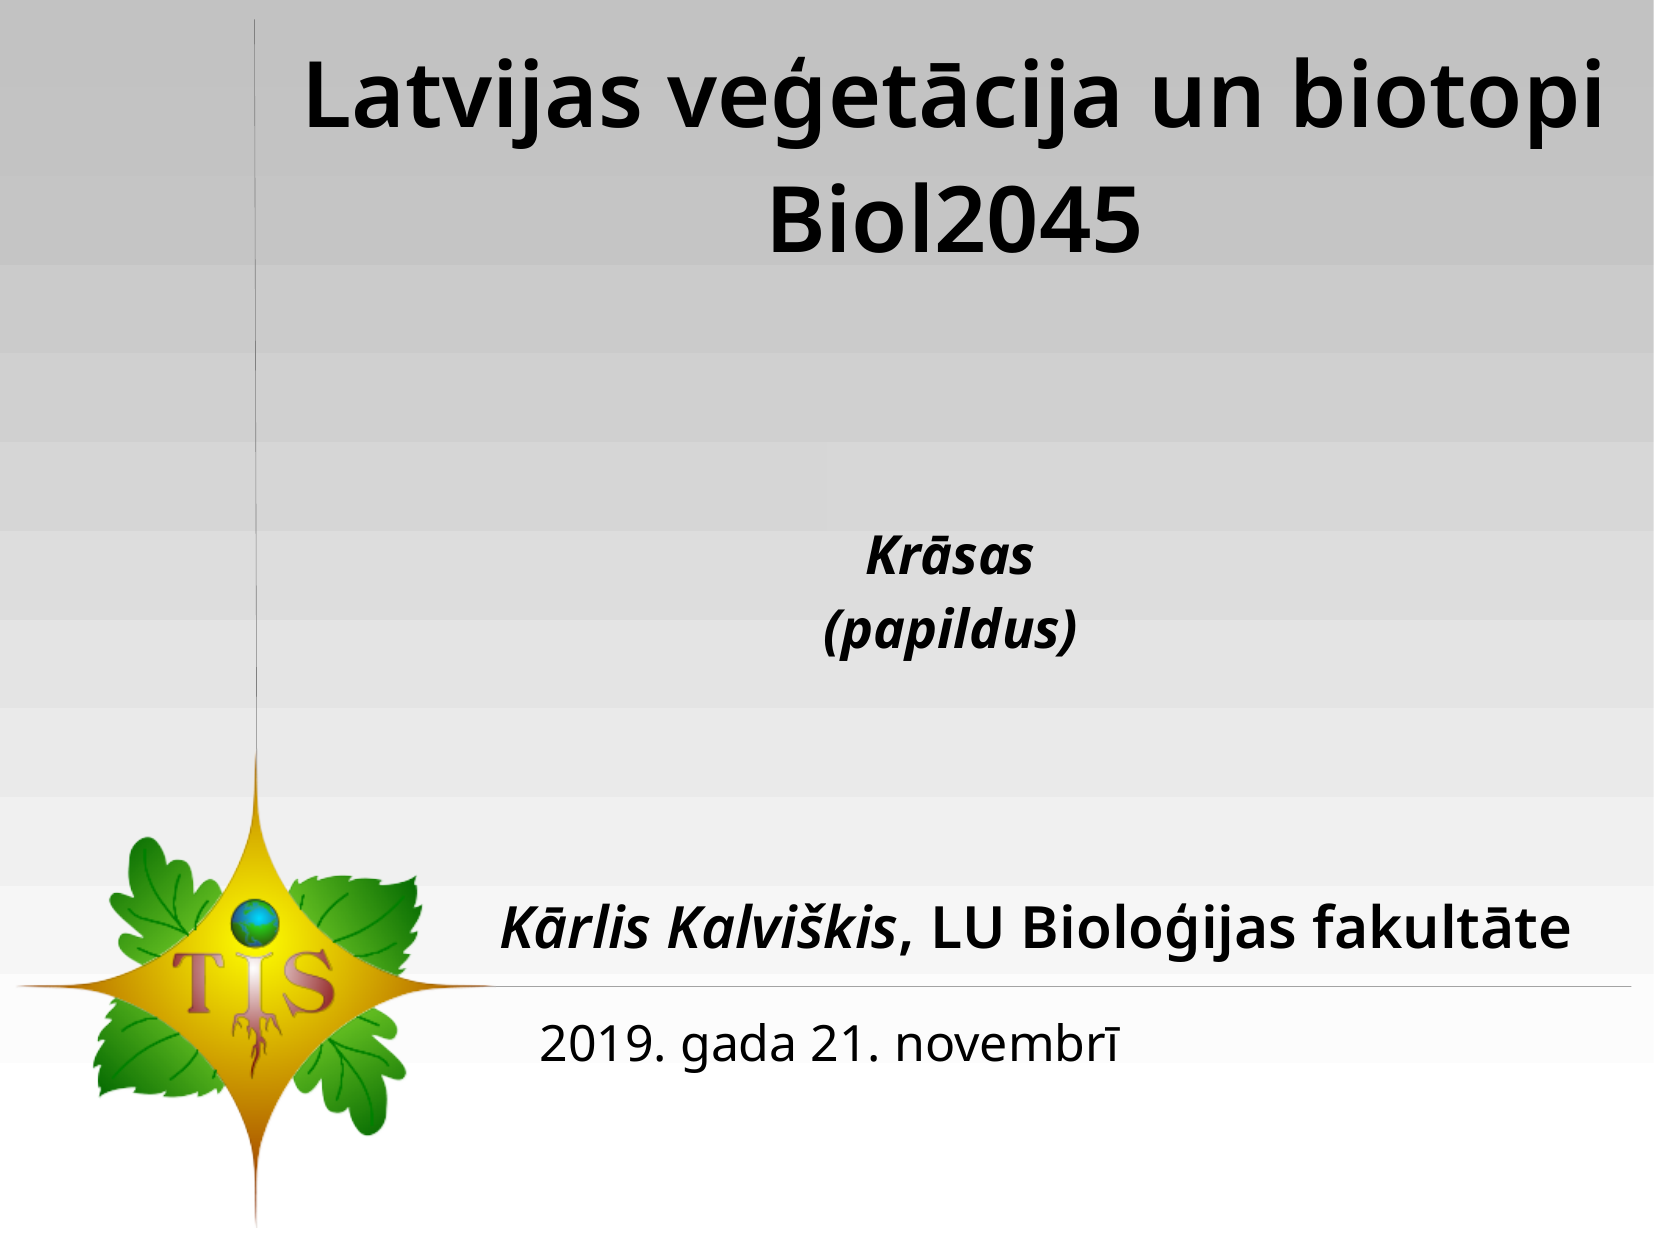

# Krāsas (papildus)
Kārlis Kalviškis, LU Bioloģijas fakultāte
2019. gada 21. novembrī